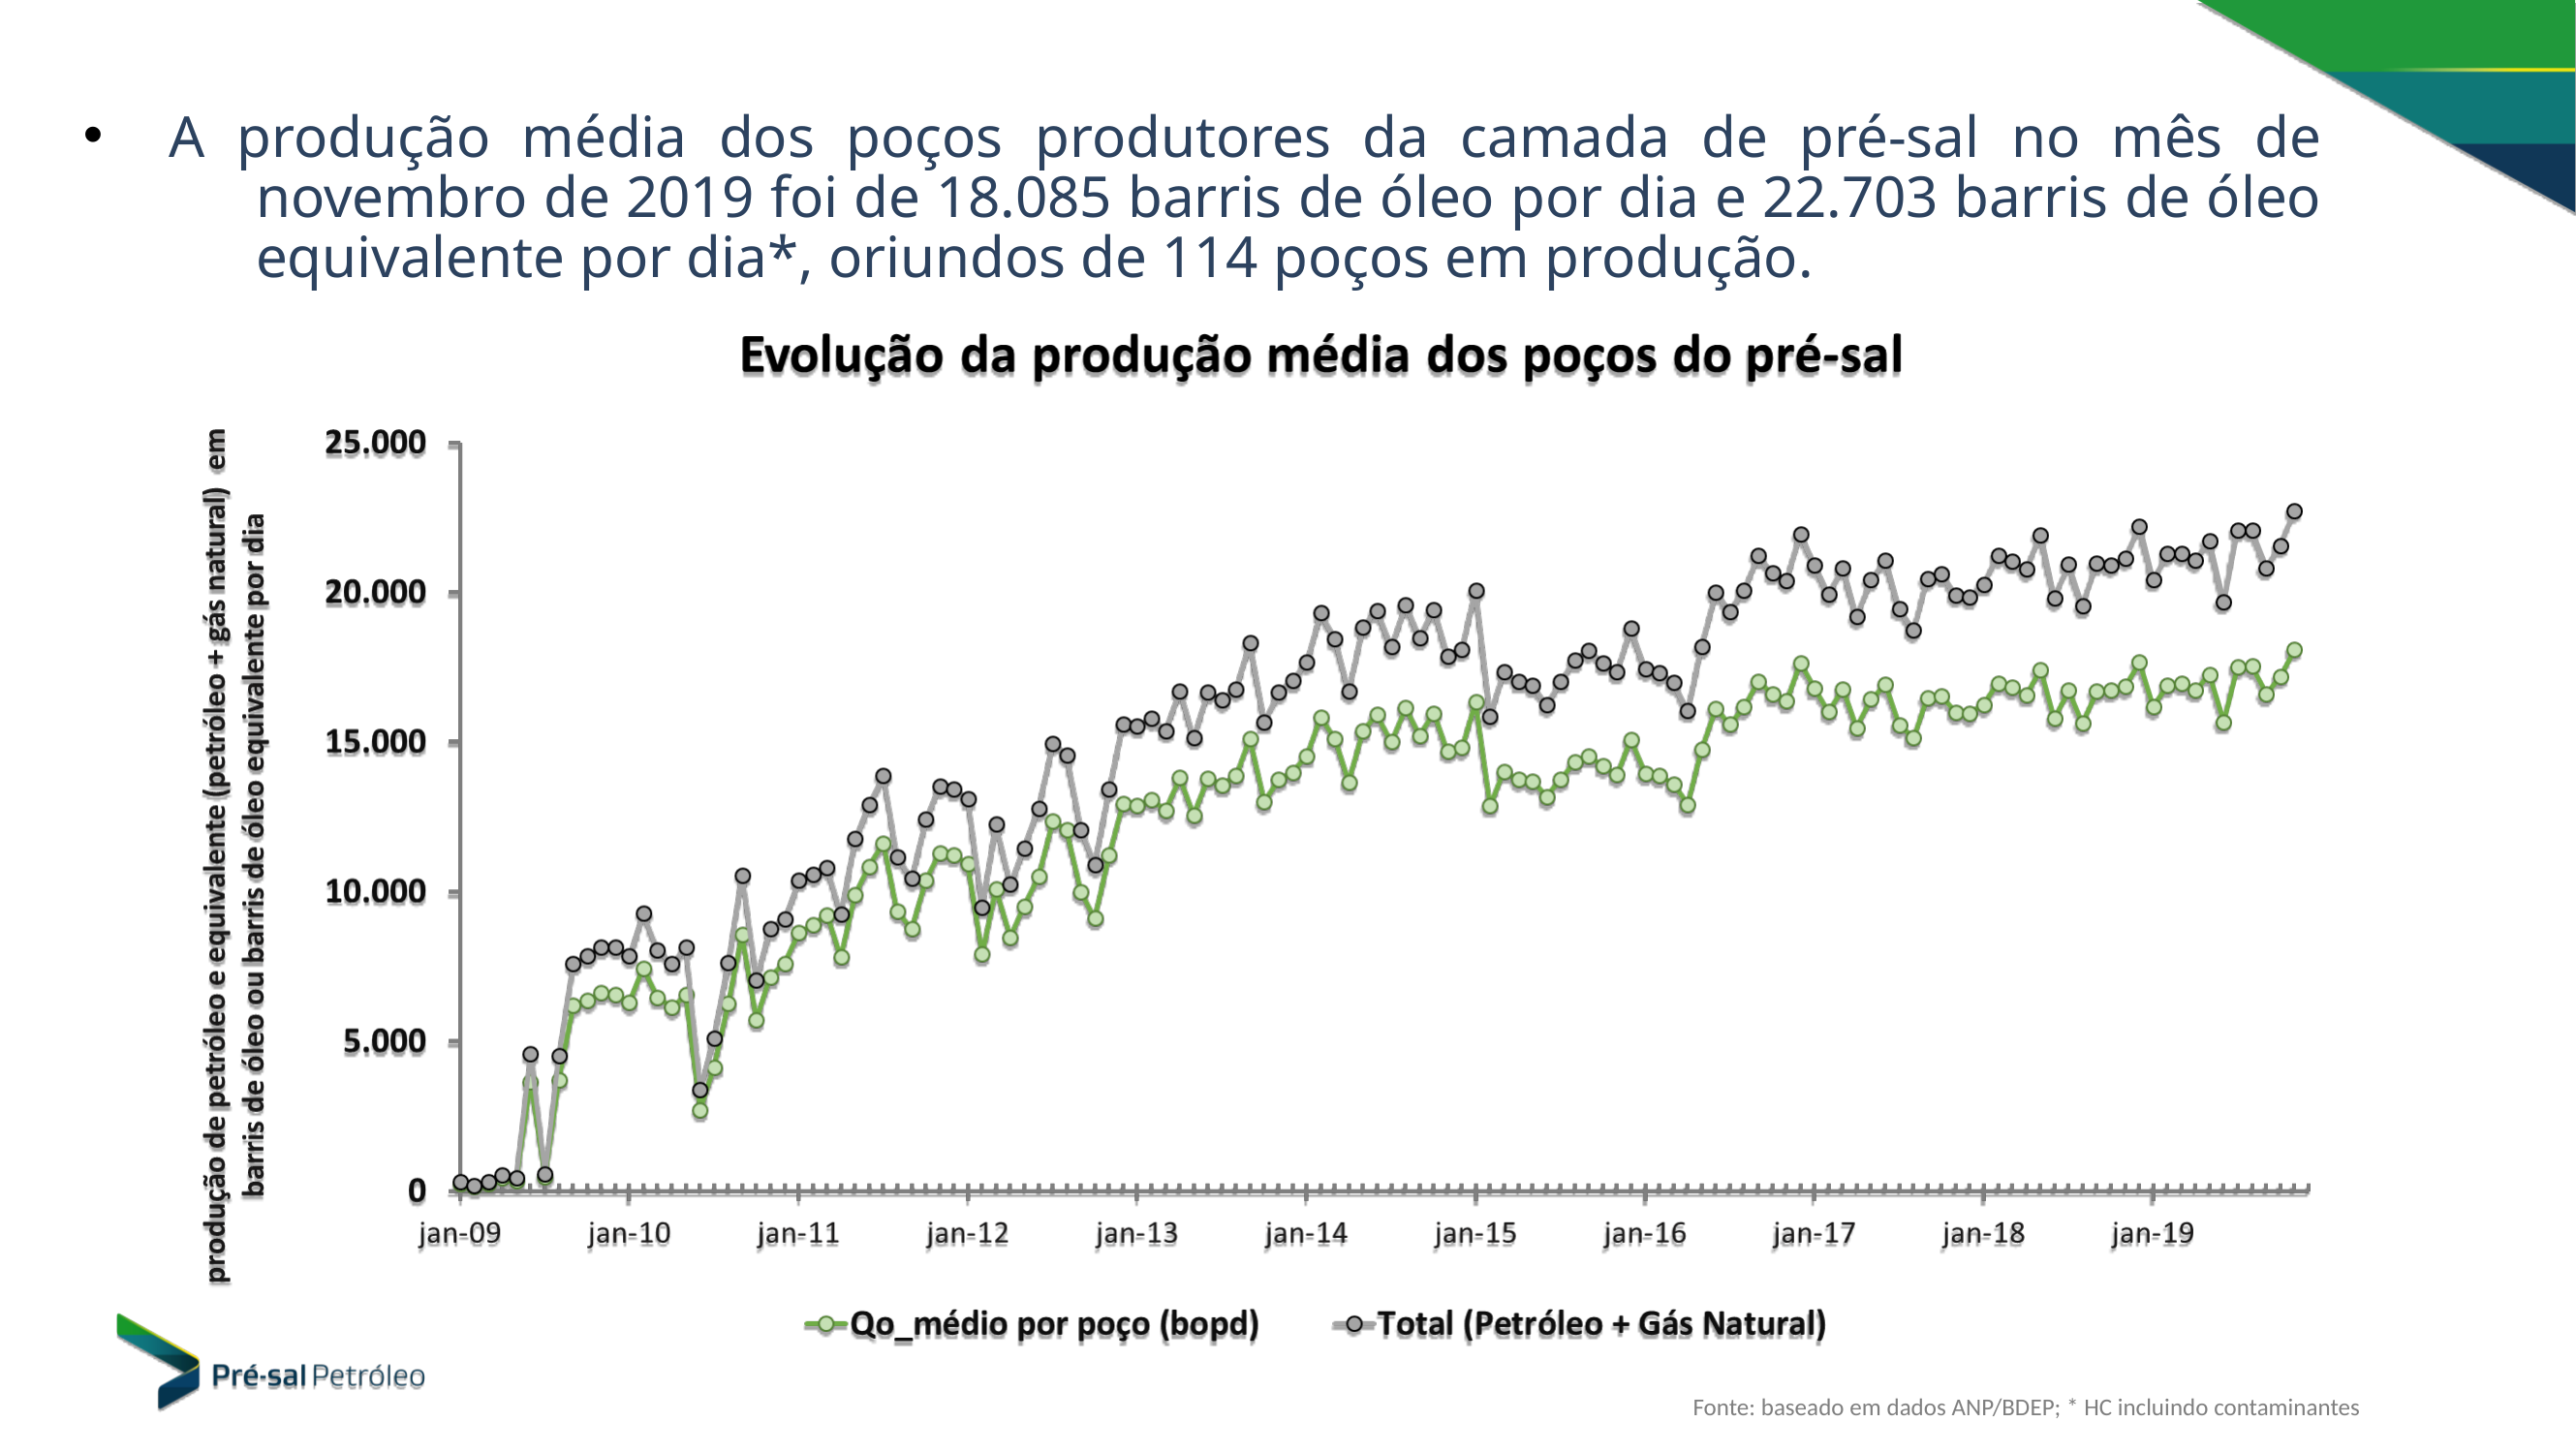

A produção média dos poços produtores da camada de pré-sal no mês de novembro de 2019 foi de 18.085 barris de óleo por dia e 22.703 barris de óleo equivalente por dia*, oriundos de 114 poços em produção.
Fonte: baseado em dados ANP/BDEP; * HC incluindo contaminantes